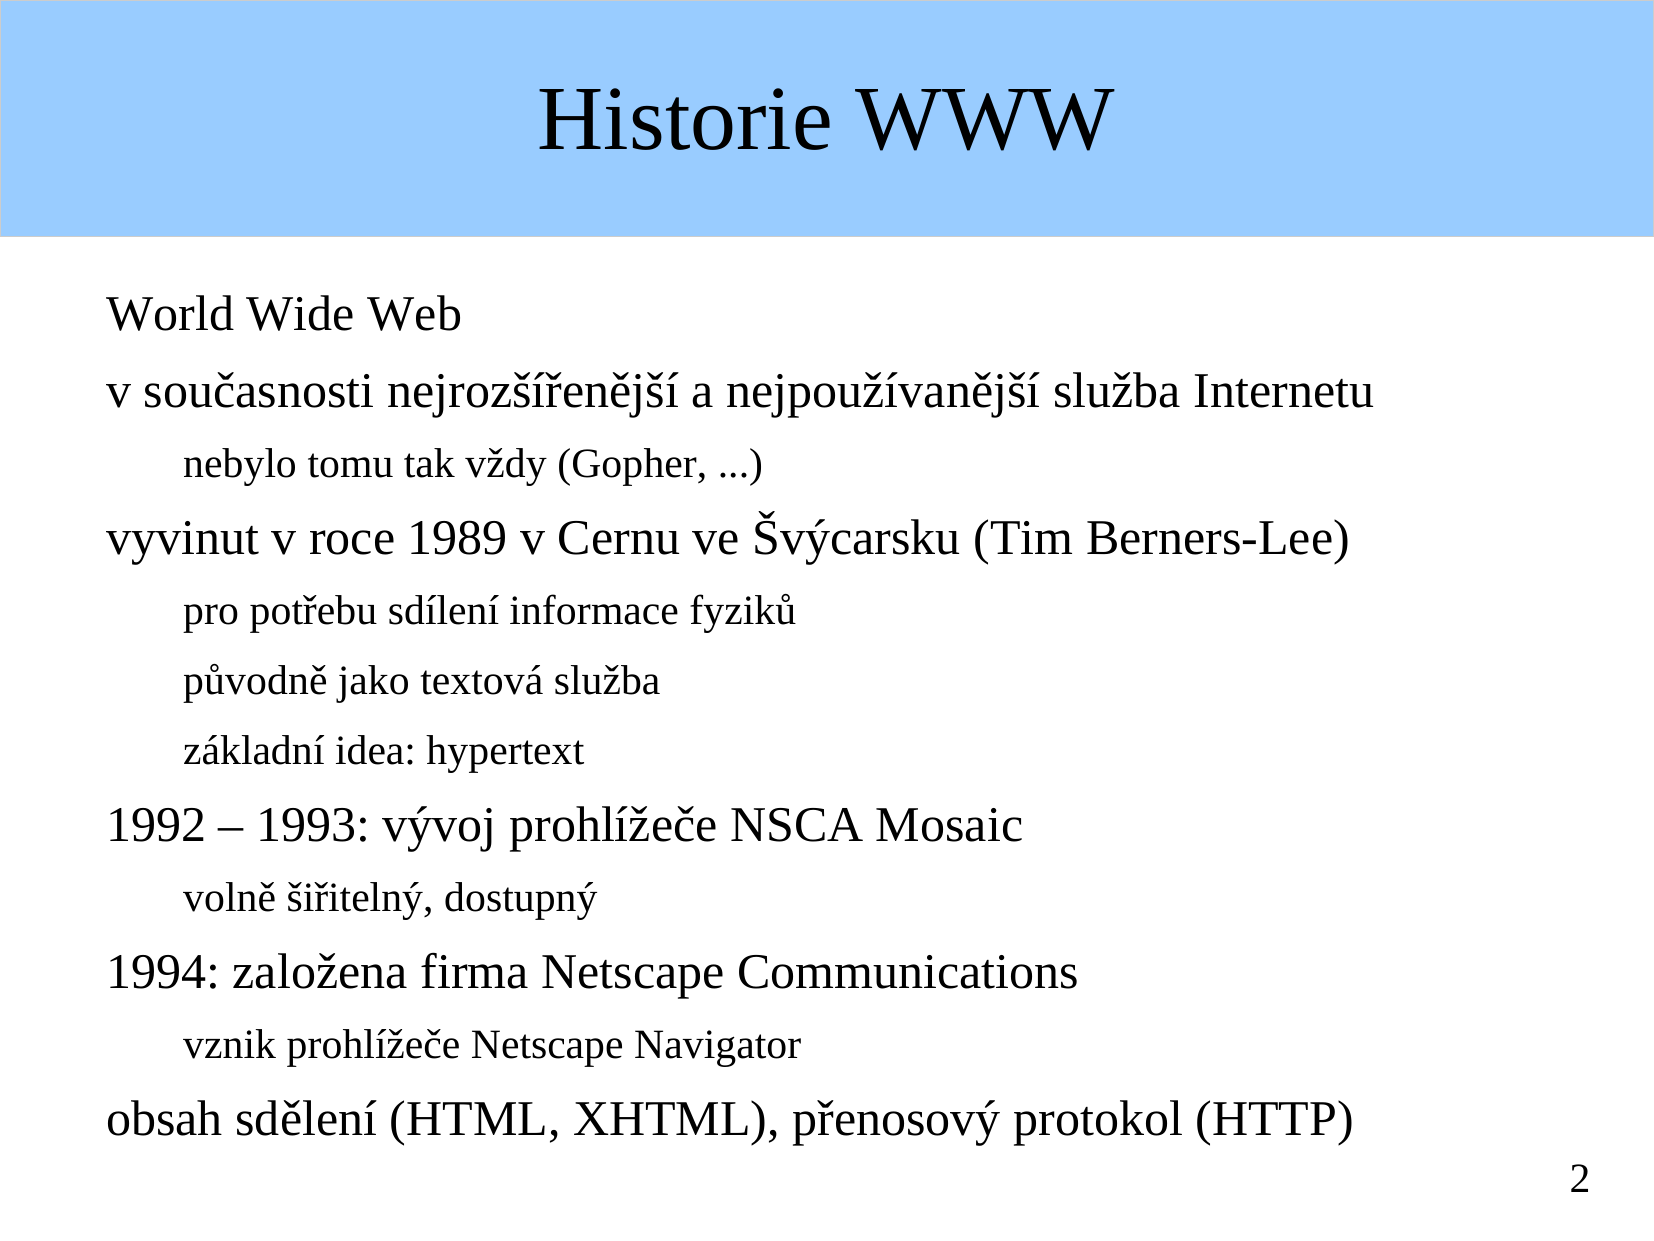

# Historie WWW
World Wide Web
v současnosti nejrozšířenější a nejpoužívanější služba Internetu
nebylo tomu tak vždy (Gopher, ...)
vyvinut v roce 1989 v Cernu ve Švýcarsku (Tim Berners-Lee)
pro potřebu sdílení informace fyziků
původně jako textová služba
základní idea: hypertext
1992 – 1993: vývoj prohlížeče NSCA Mosaic
volně šiřitelný, dostupný
1994: založena firma Netscape Communications
vznik prohlížeče Netscape Navigator
obsah sdělení (HTML, XHTML), přenosový protokol (HTTP)